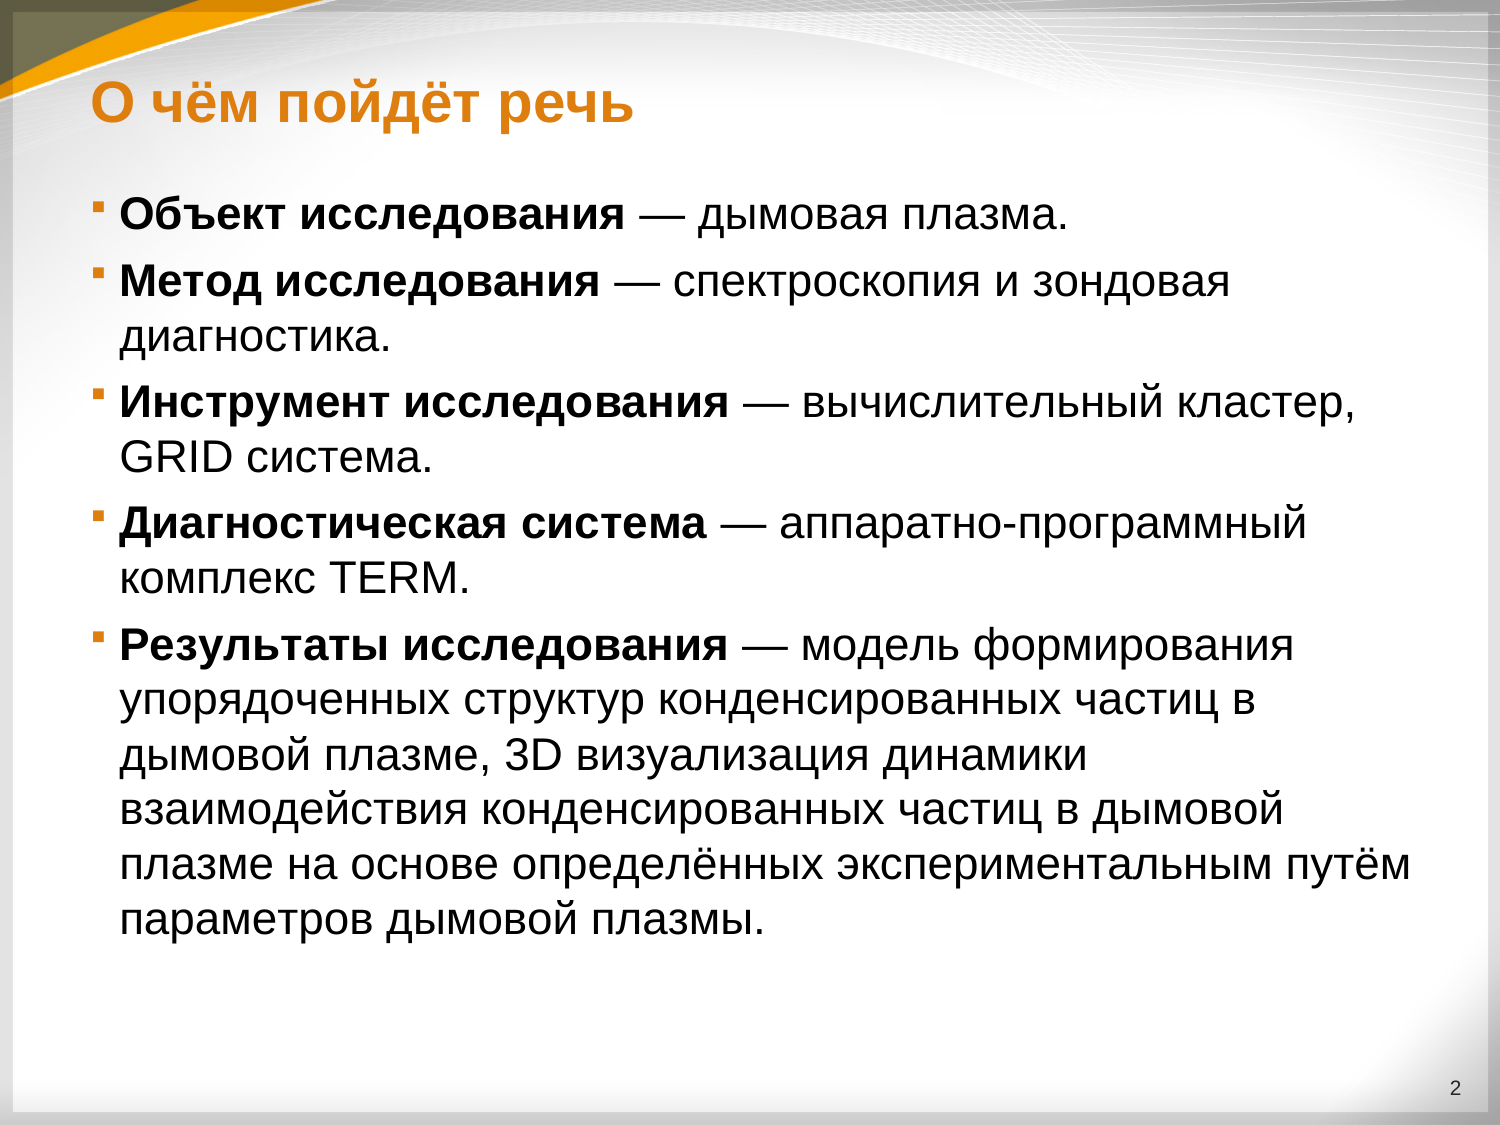

# О чём пойдёт речь
Объект исследования — дымовая плазма.
Метод исследования — спектроскопия и зондовая диагностика.
Инструмент исследования — вычислительный кластер, GRID система.
Диагностическая система — аппаратно-программный комплекс TERM.
Результаты исследования — модель формирования упорядоченных структур конденсированных частиц в дымовой плазме, 3D визуализация динамики взаимодействия конденсированных частиц в дымовой плазме на основе определённых экспериментальным путём параметров дымовой плазмы.